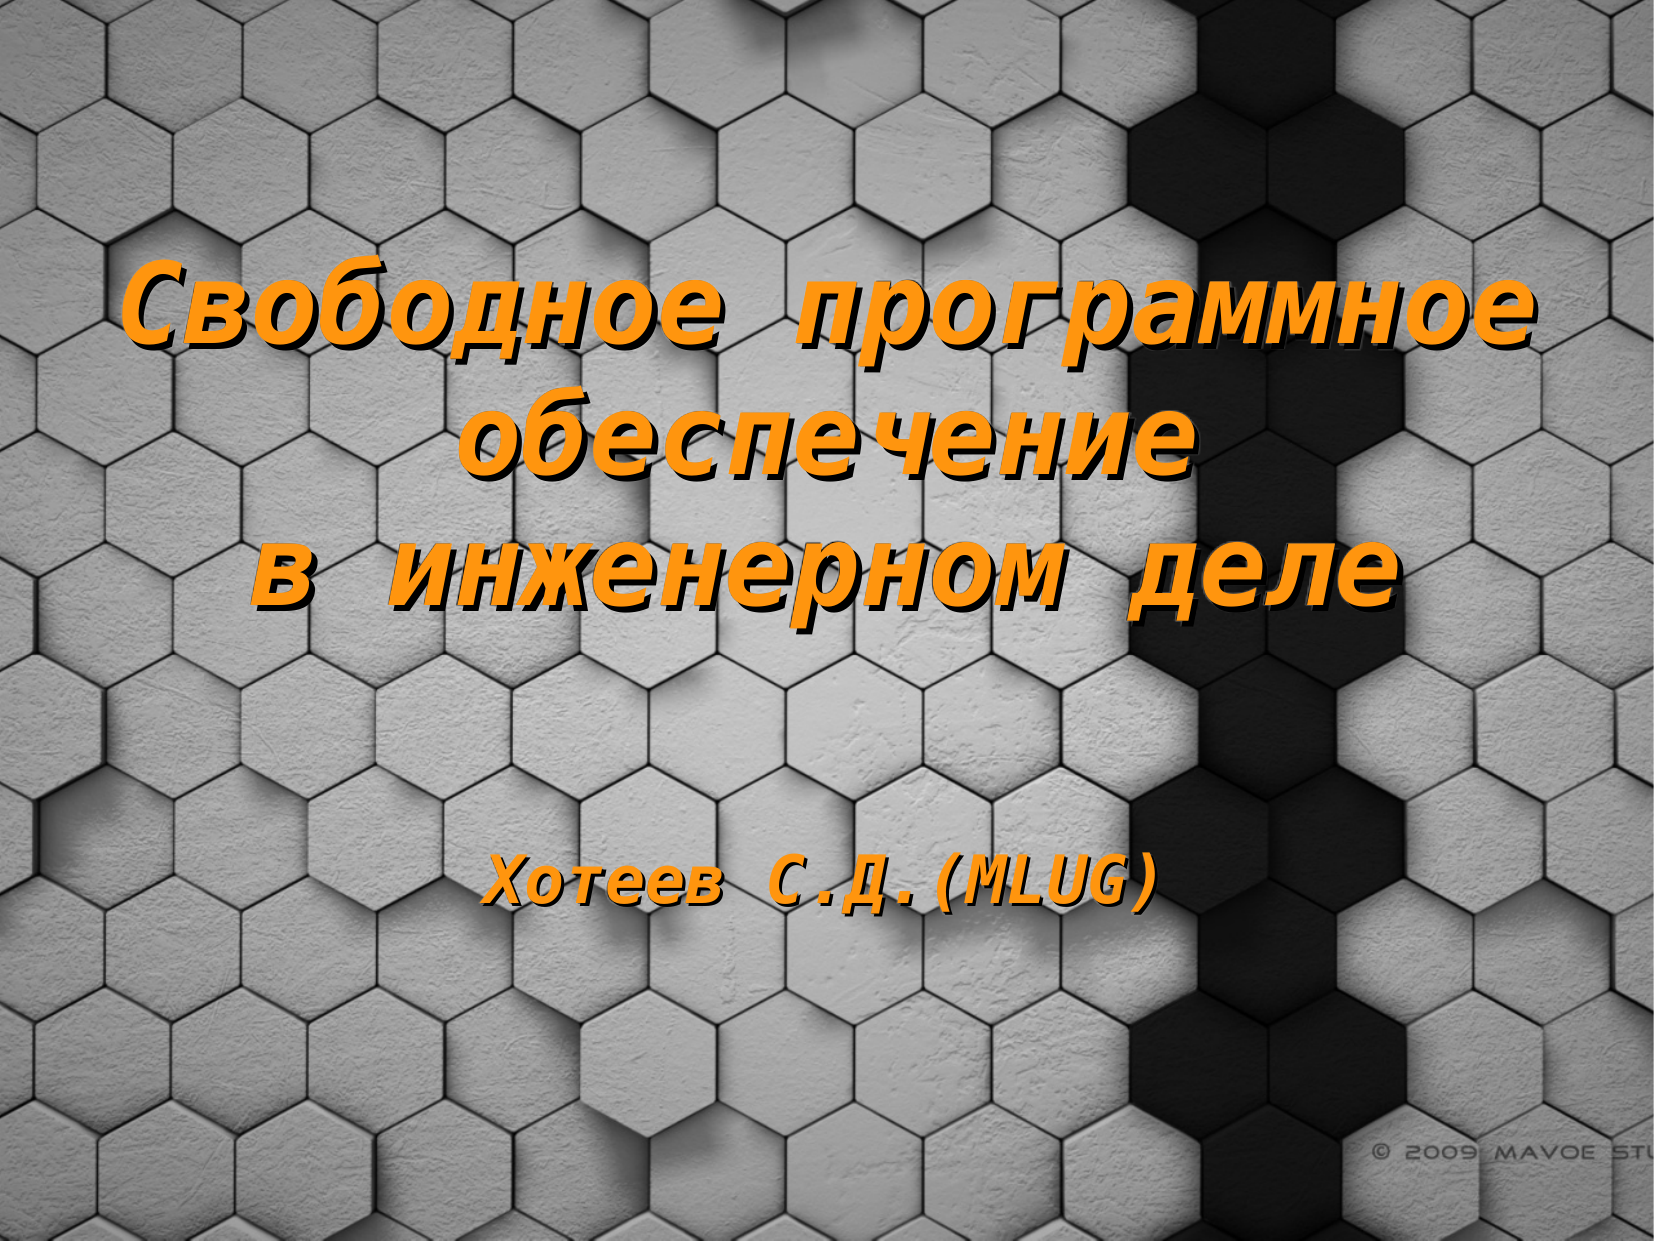

# Свободное программное обеспечение
в инженерном деле
Хотеев С.Д.(MLUG)